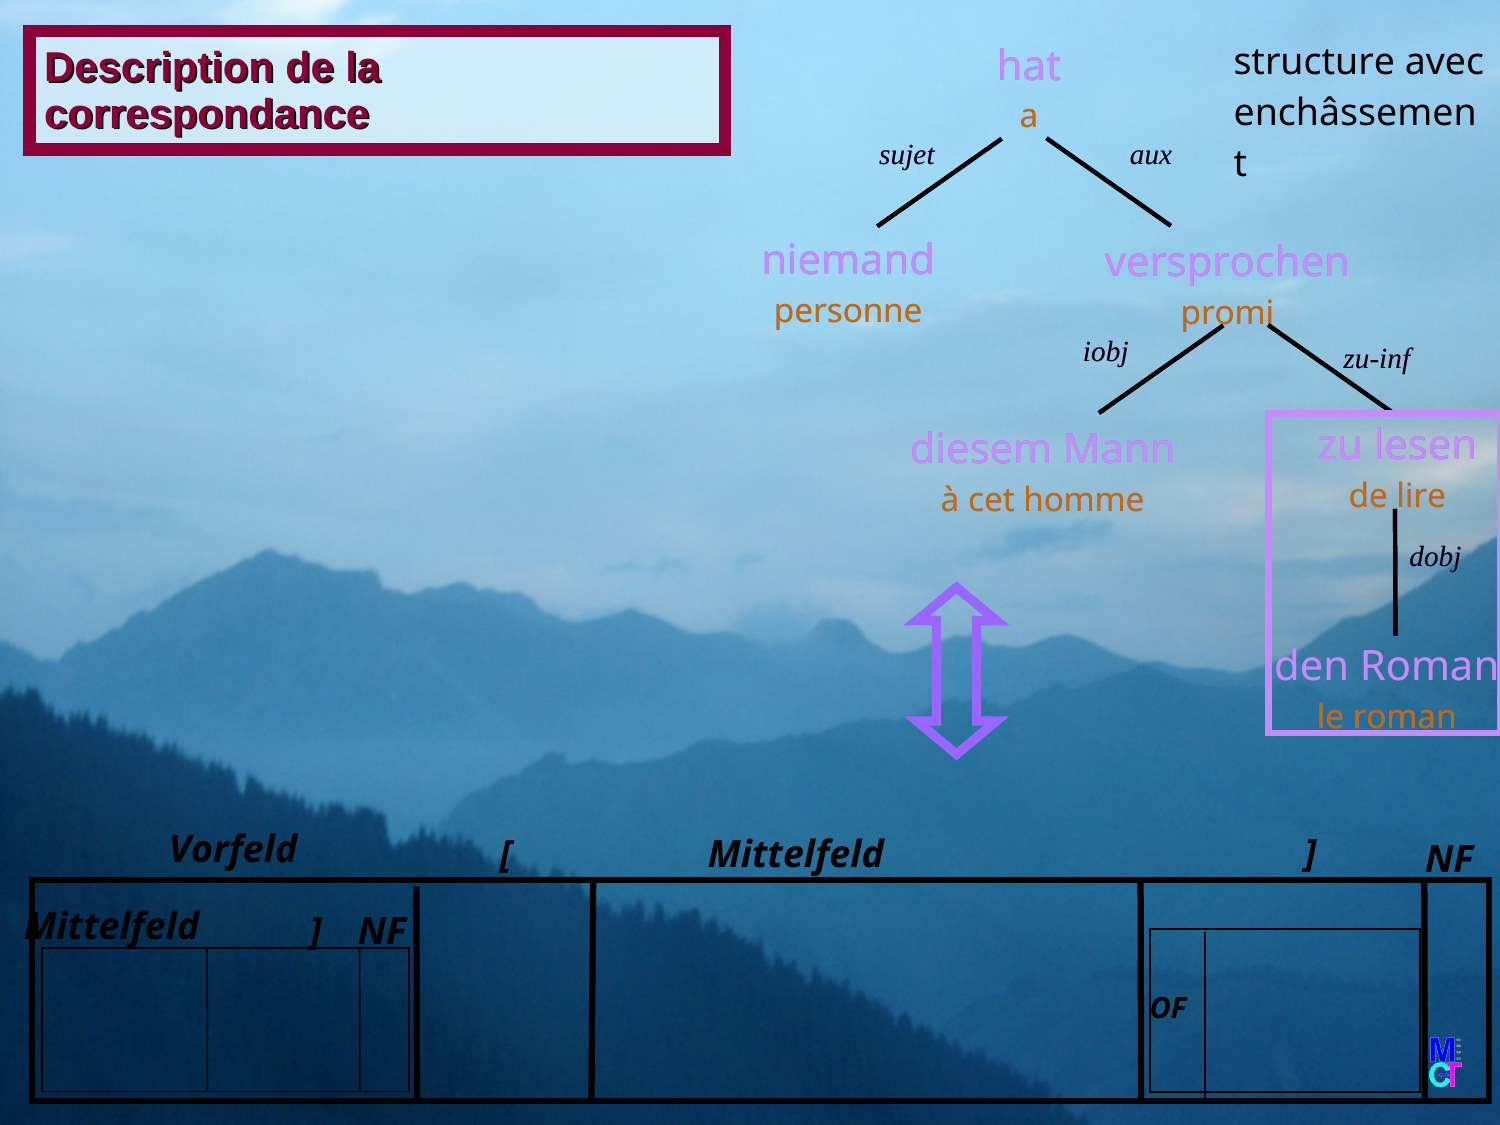

structure avec enchâssement
# Description de la correspondance
hat
a
sujet
aux
niemand
personne
versprochen
promi
iobj
zu-inf
zu lesen
de lire
diesem Mann
à cet homme
dobj
den Roman
le roman
hat
a
sujet
aux
niemand
personne
versprochen
promi
iobj
zu-inf
zu lesen
de lire
diesem Mann
à cet homme
dobj
den Roman
le roman
Vorfeld
]
[ 	 Mittelfeld
NF
Mittelfeld
]
NF
OF